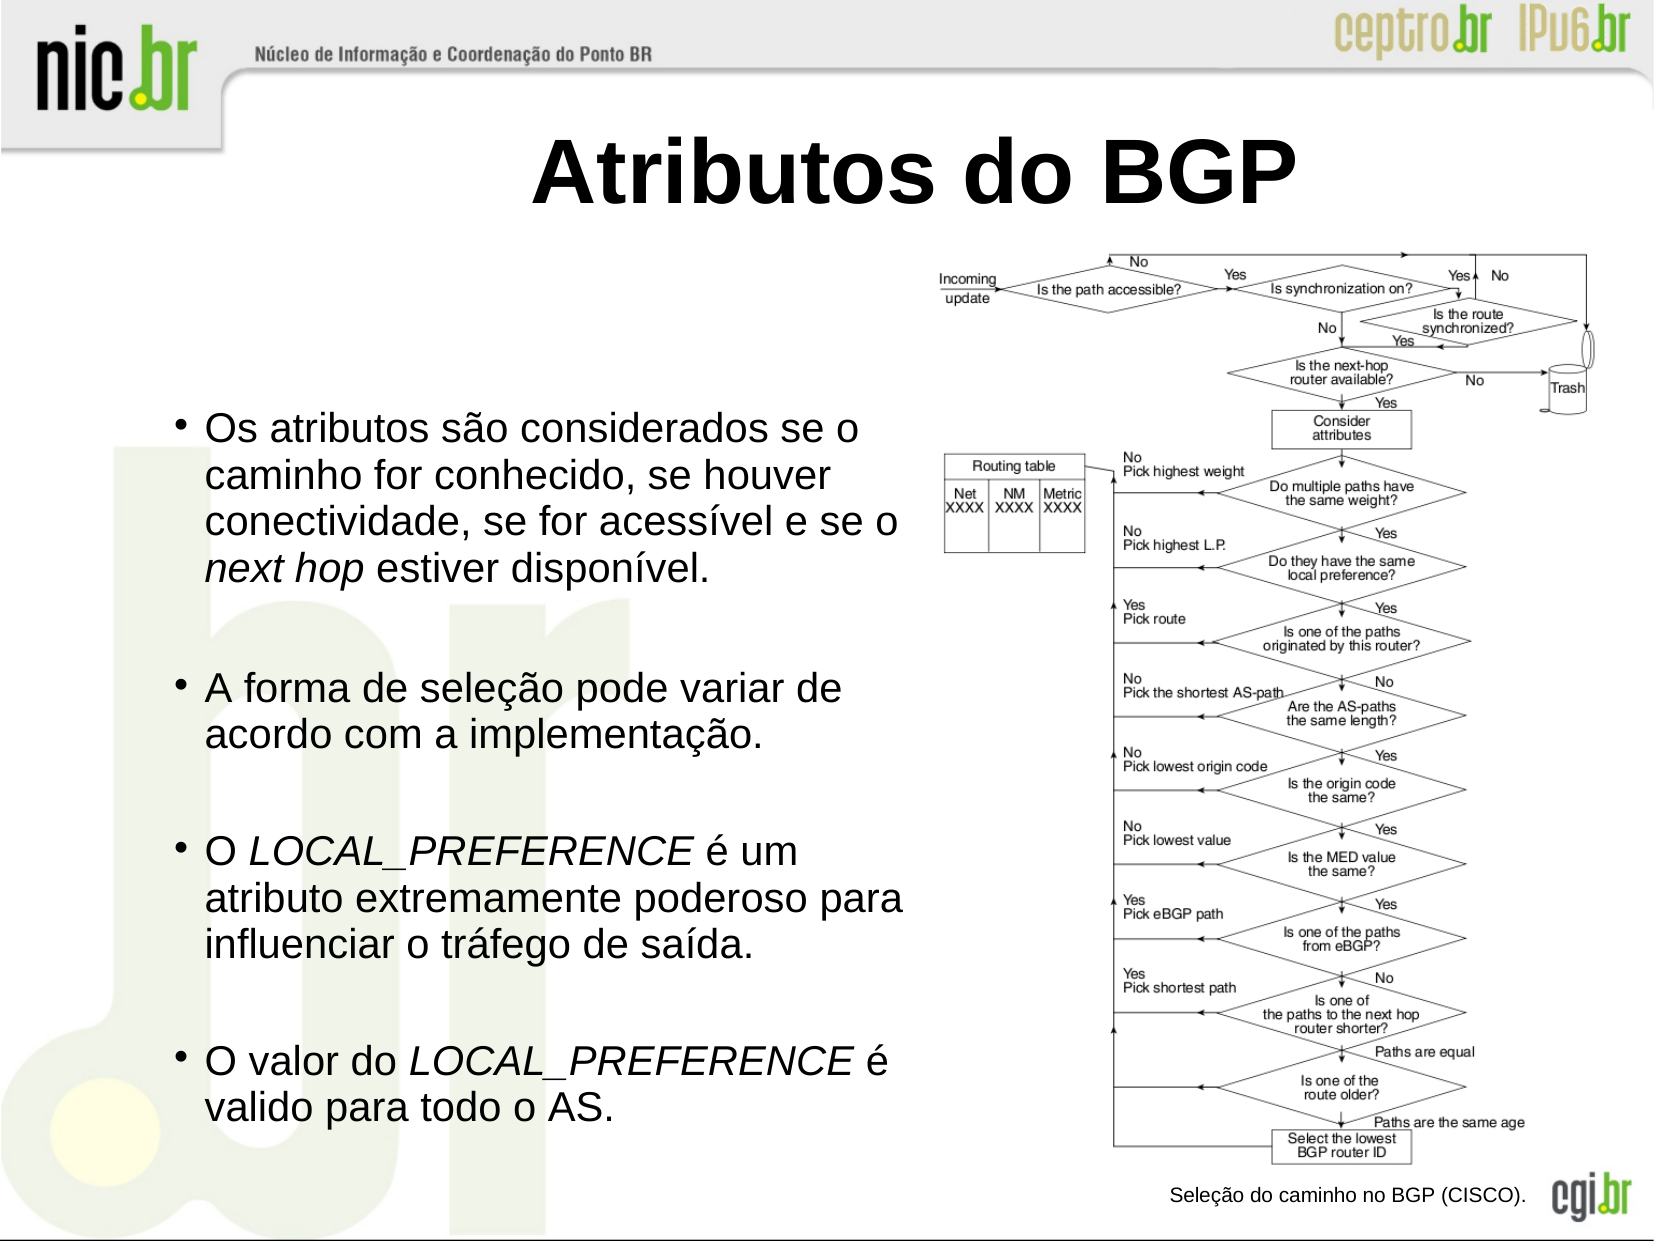

Atributos do BGP
Os atributos são considerados se o caminho for conhecido, se houver conectividade, se for acessível e se o next hop estiver disponível.
A forma de seleção pode variar de acordo com a implementação.
O LOCAL_PREFERENCE é um atributo extremamente poderoso para influenciar o tráfego de saída.
O valor do LOCAL_PREFERENCE é valido para todo o AS.
Seleção do caminho no BGP (CISCO).